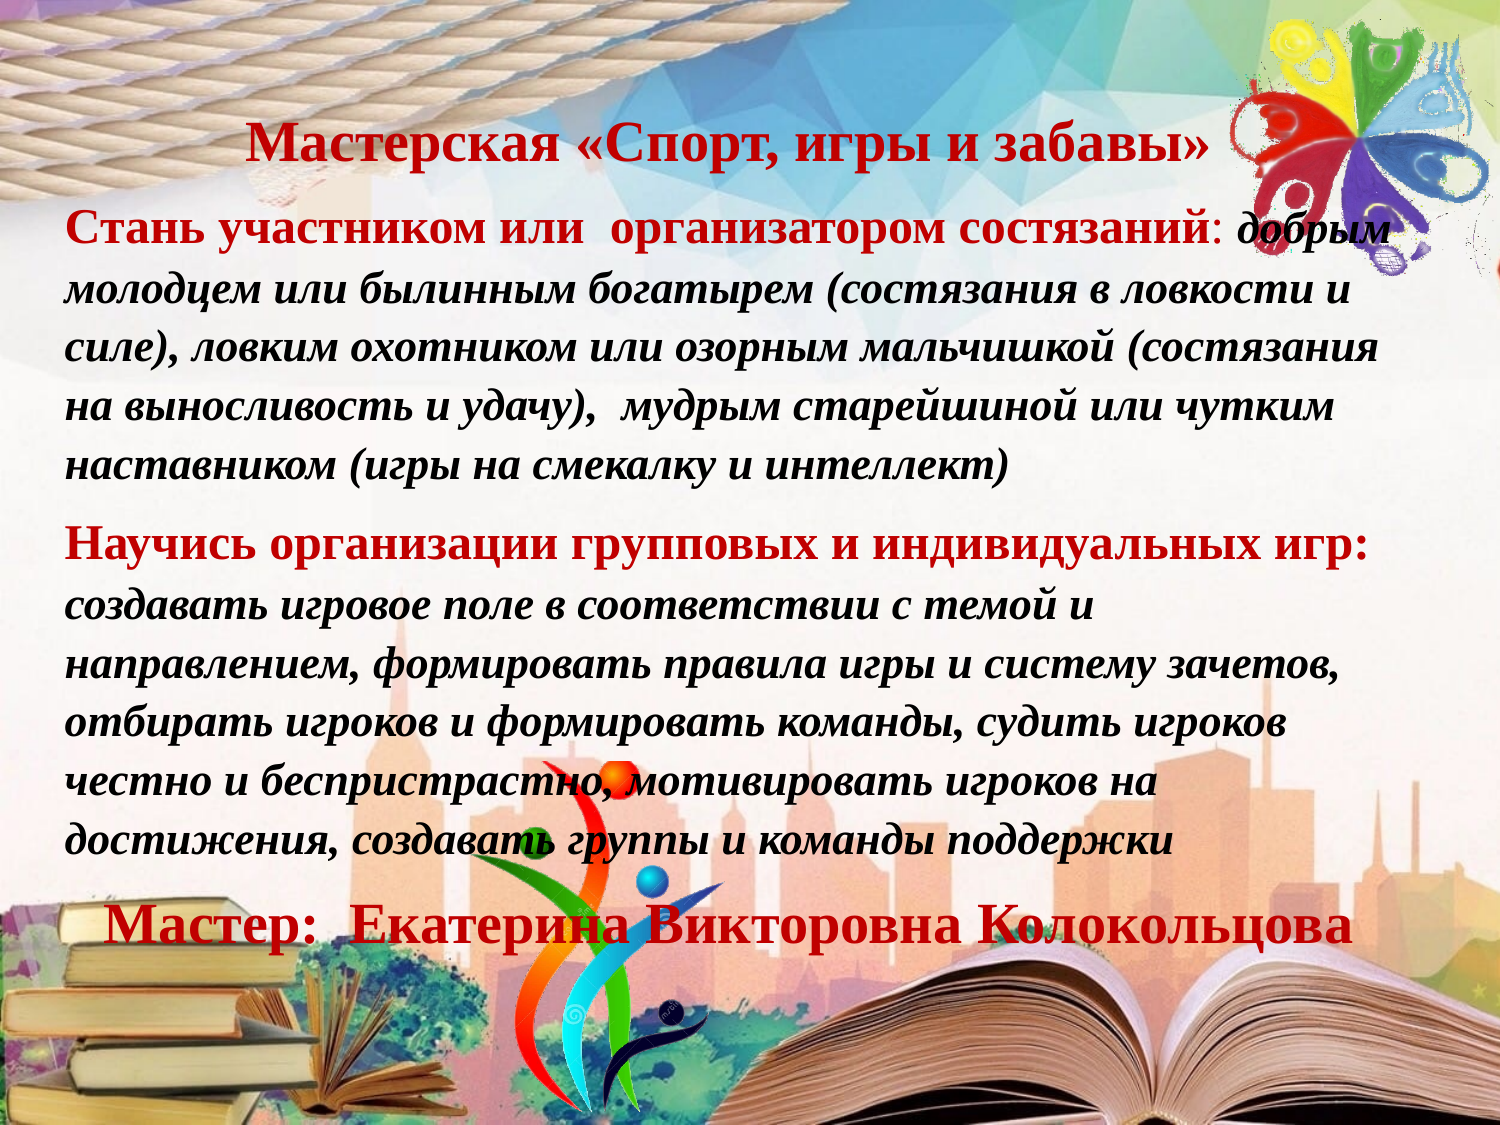

Мастерская «Спорт, игры и забавы»
Стань участником или организатором состязаний: добрым молодцем или былинным богатырем (состязания в ловкости и силе), ловким охотником или озорным мальчишкой (состязания на выносливость и удачу), мудрым старейшиной или чутким наставником (игры на смекалку и интеллект)
Научись организации групповых и индивидуальных игр: создавать игровое поле в соответствии с темой и направлением, формировать правила игры и систему зачетов, отбирать игроков и формировать команды, судить игроков честно и беспристрастно, мотивировать игроков на достижения, создавать группы и команды поддержки
Мастер: Екатерина Викторовна Колокольцова